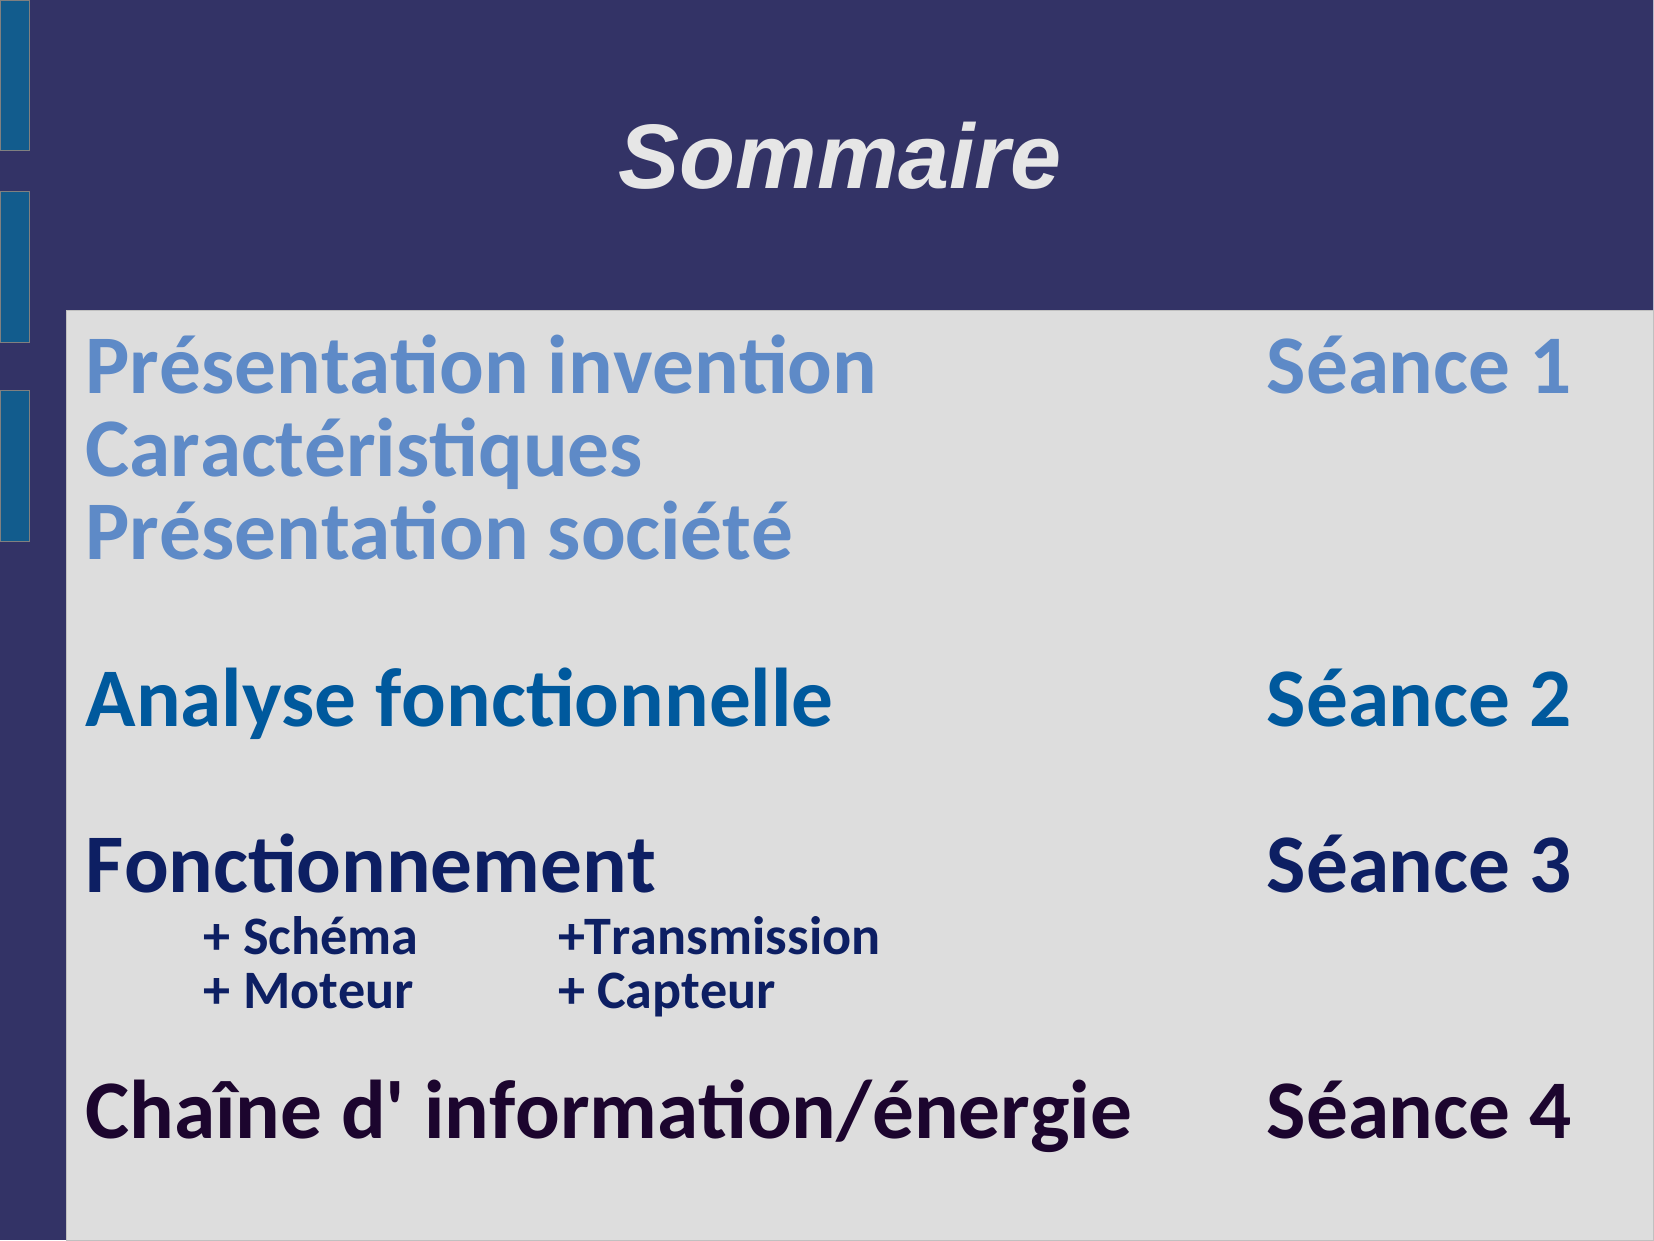

# Sommaire
Présentation invention				Séance 1
Caractéristiques
Présentation société
Analyse fonctionnelle				Séance 2
Fonctionnement						Séance 3
	+ Schéma		+Transmission
	+ Moteur		+ Capteur
Chaîne d' information/énergie		Séance 4